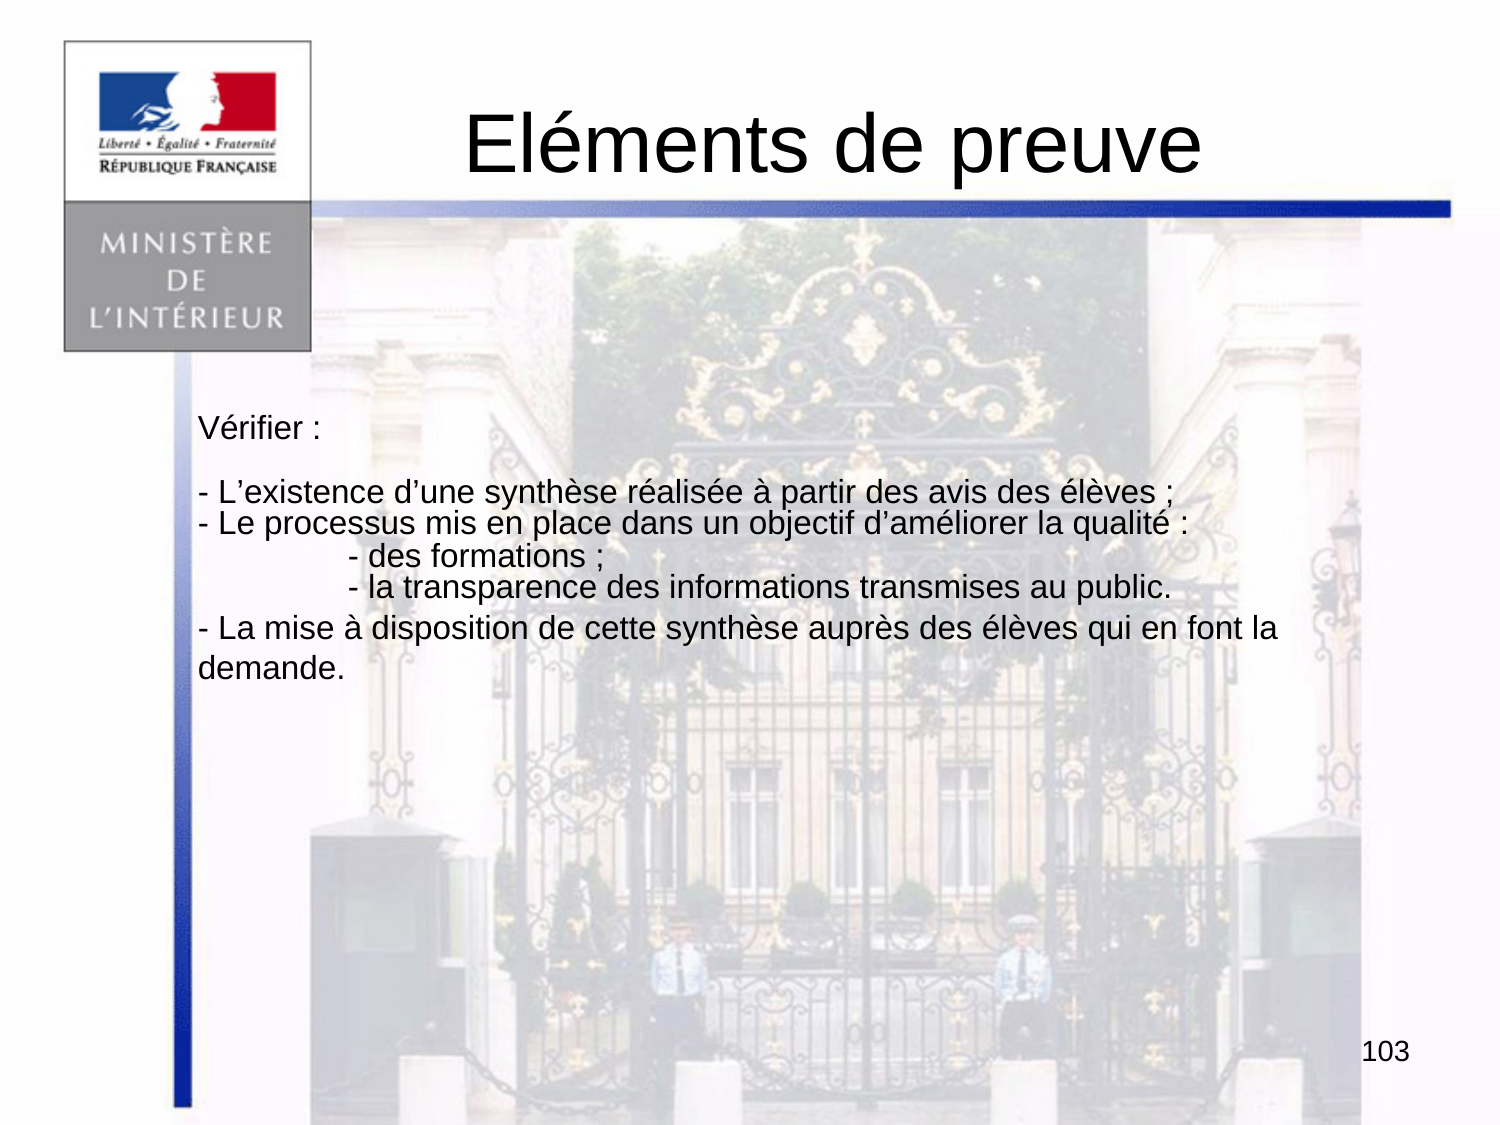

# Eléments de preuve
Vérifier :
- L’existence d’une synthèse réalisée à partir des avis des élèves ;
- Le processus mis en place dans un objectif d’améliorer la qualité :
- des formations ;
- la transparence des informations transmises au public.
- La mise à disposition de cette synthèse auprès des élèves qui en font la
demande.